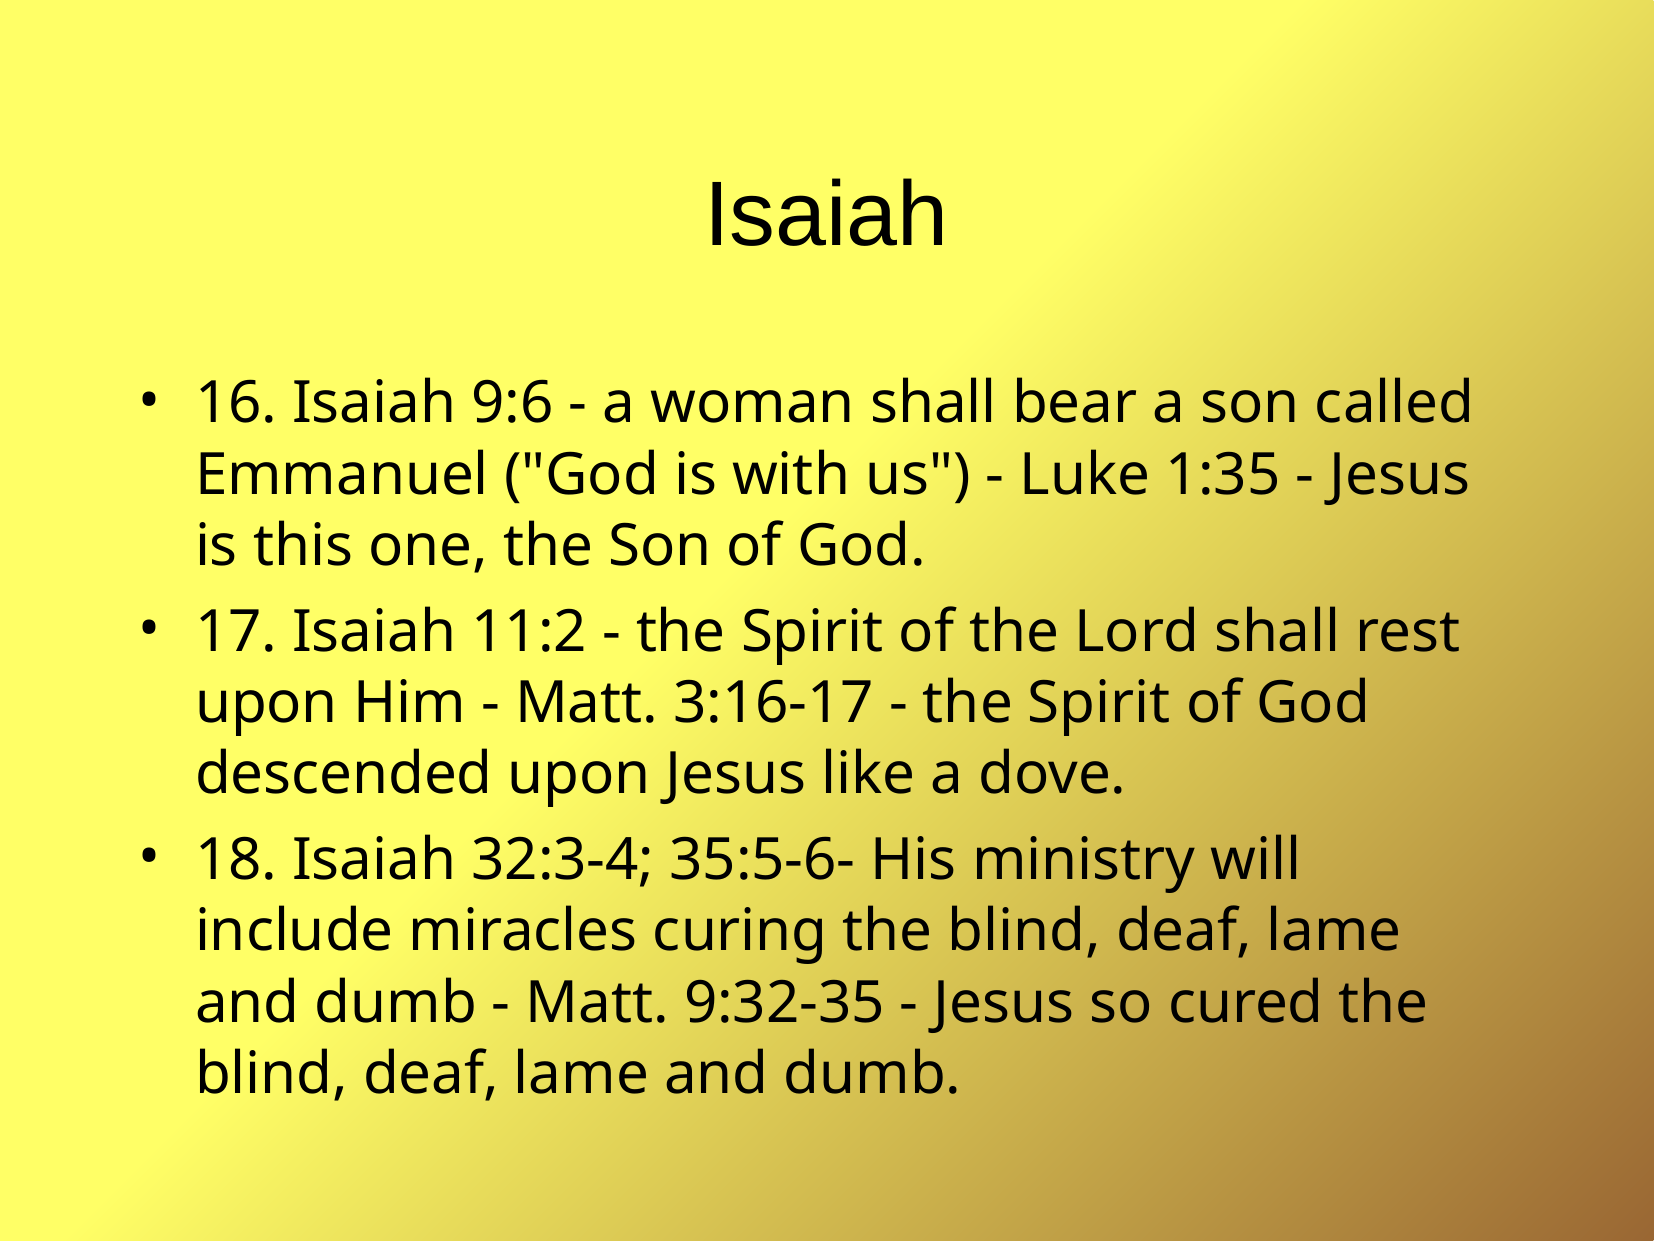

# Isaiah
16. Isaiah 9:6 - a woman shall bear a son called Emmanuel ("God is with us") - Luke 1:35 - Jesus is this one, the Son of God.
17. Isaiah 11:2 - the Spirit of the Lord shall rest upon Him - Matt. 3:16-17 - the Spirit of God descended upon Jesus like a dove.
18. Isaiah 32:3-4; 35:5-6- His ministry will include miracles curing the blind, deaf, lame and dumb - Matt. 9:32-35 - Jesus so cured the blind, deaf, lame and dumb.